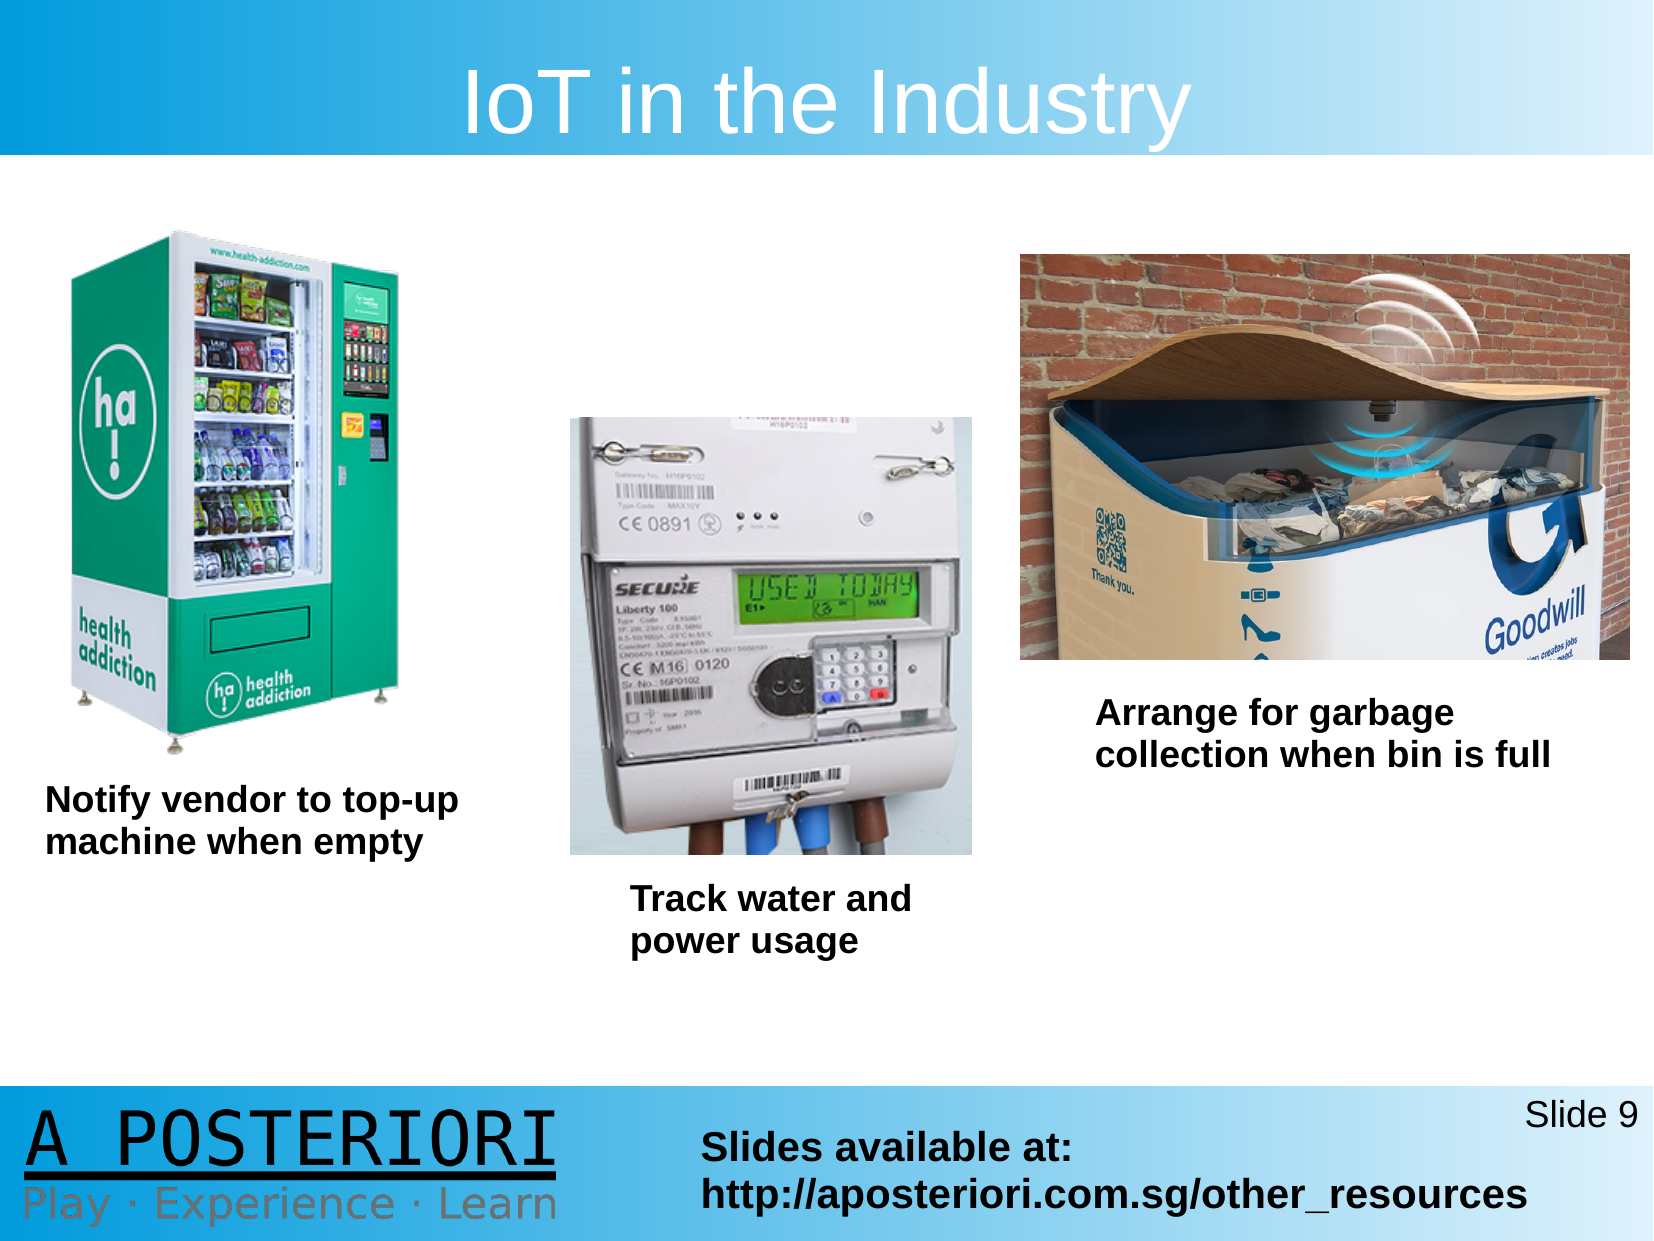

# IoT in the Industry
Arrange for garbage collection when bin is full
Notify vendor to top-up machine when empty
Track water and power usage